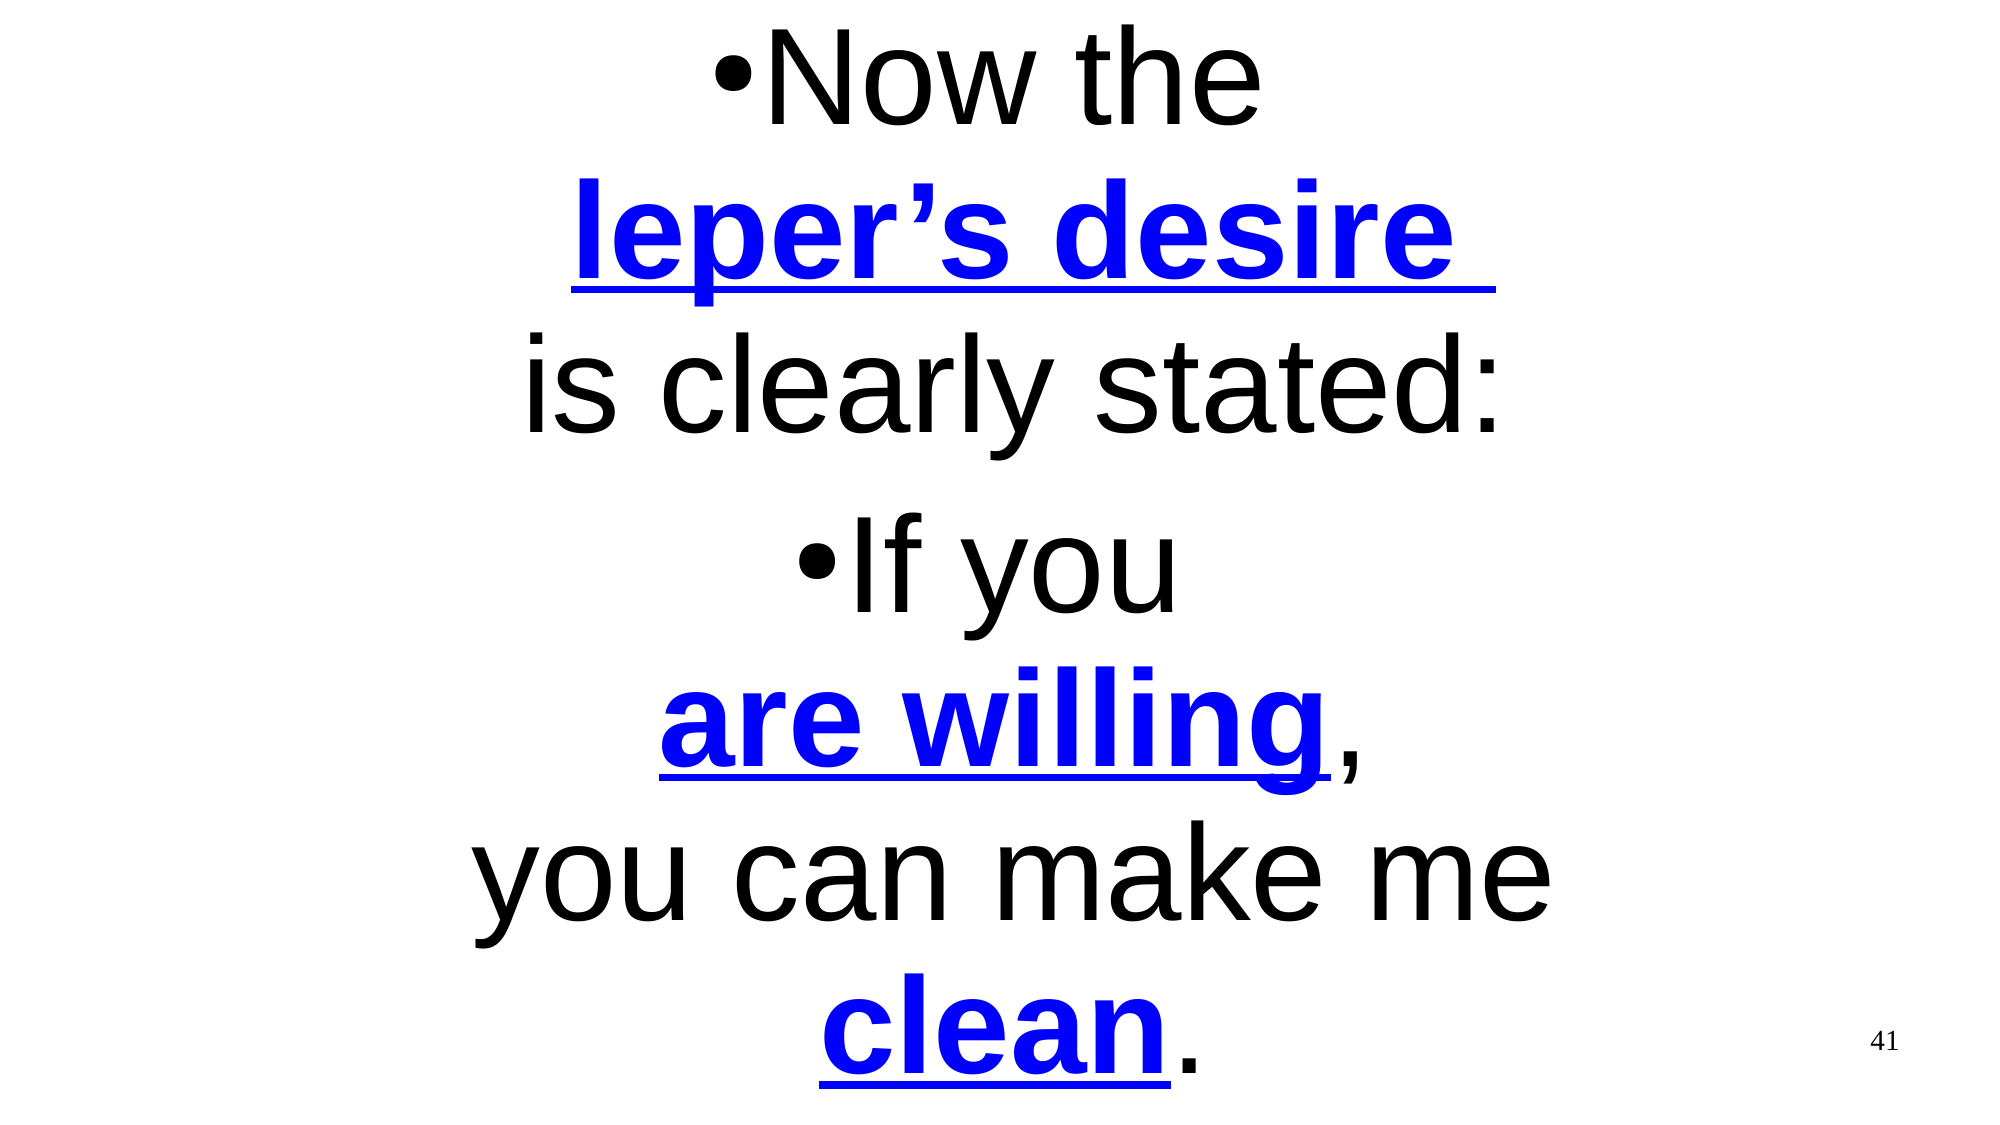

# Now the leper’s desire is clearly stated:
If you
are willing,
you can make me
clean.
41